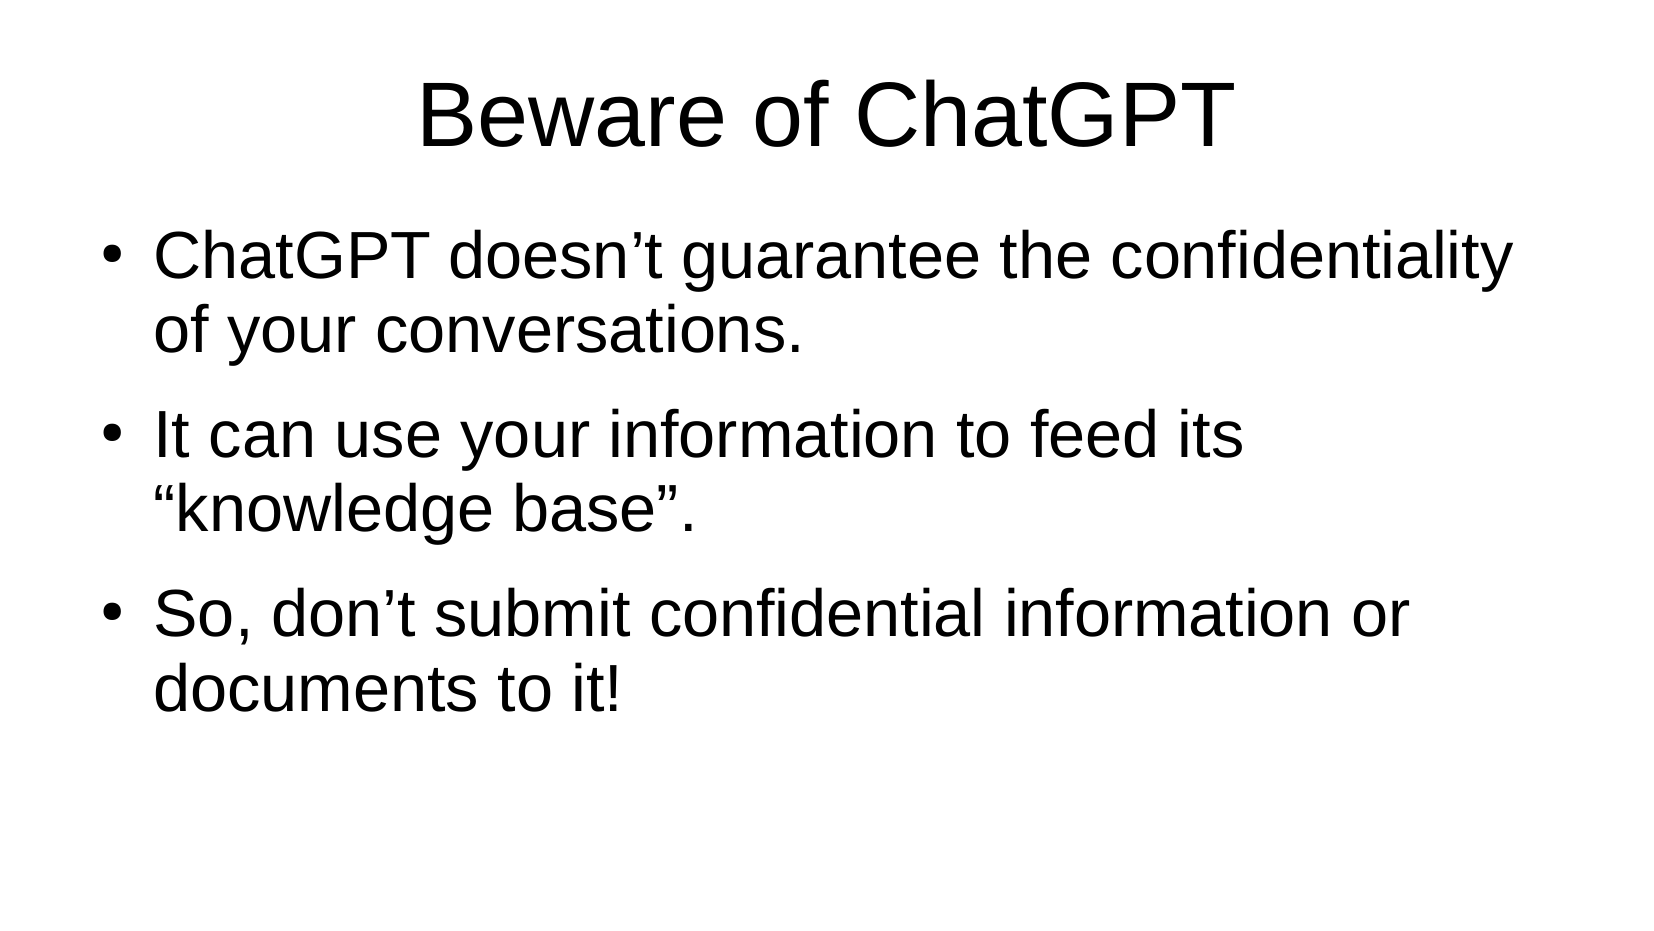

# Beware of ChatGPT
ChatGPT doesn’t guarantee the confidentiality of your conversations.
It can use your information to feed its “knowledge base”.
So, don’t submit confidential information or documents to it!